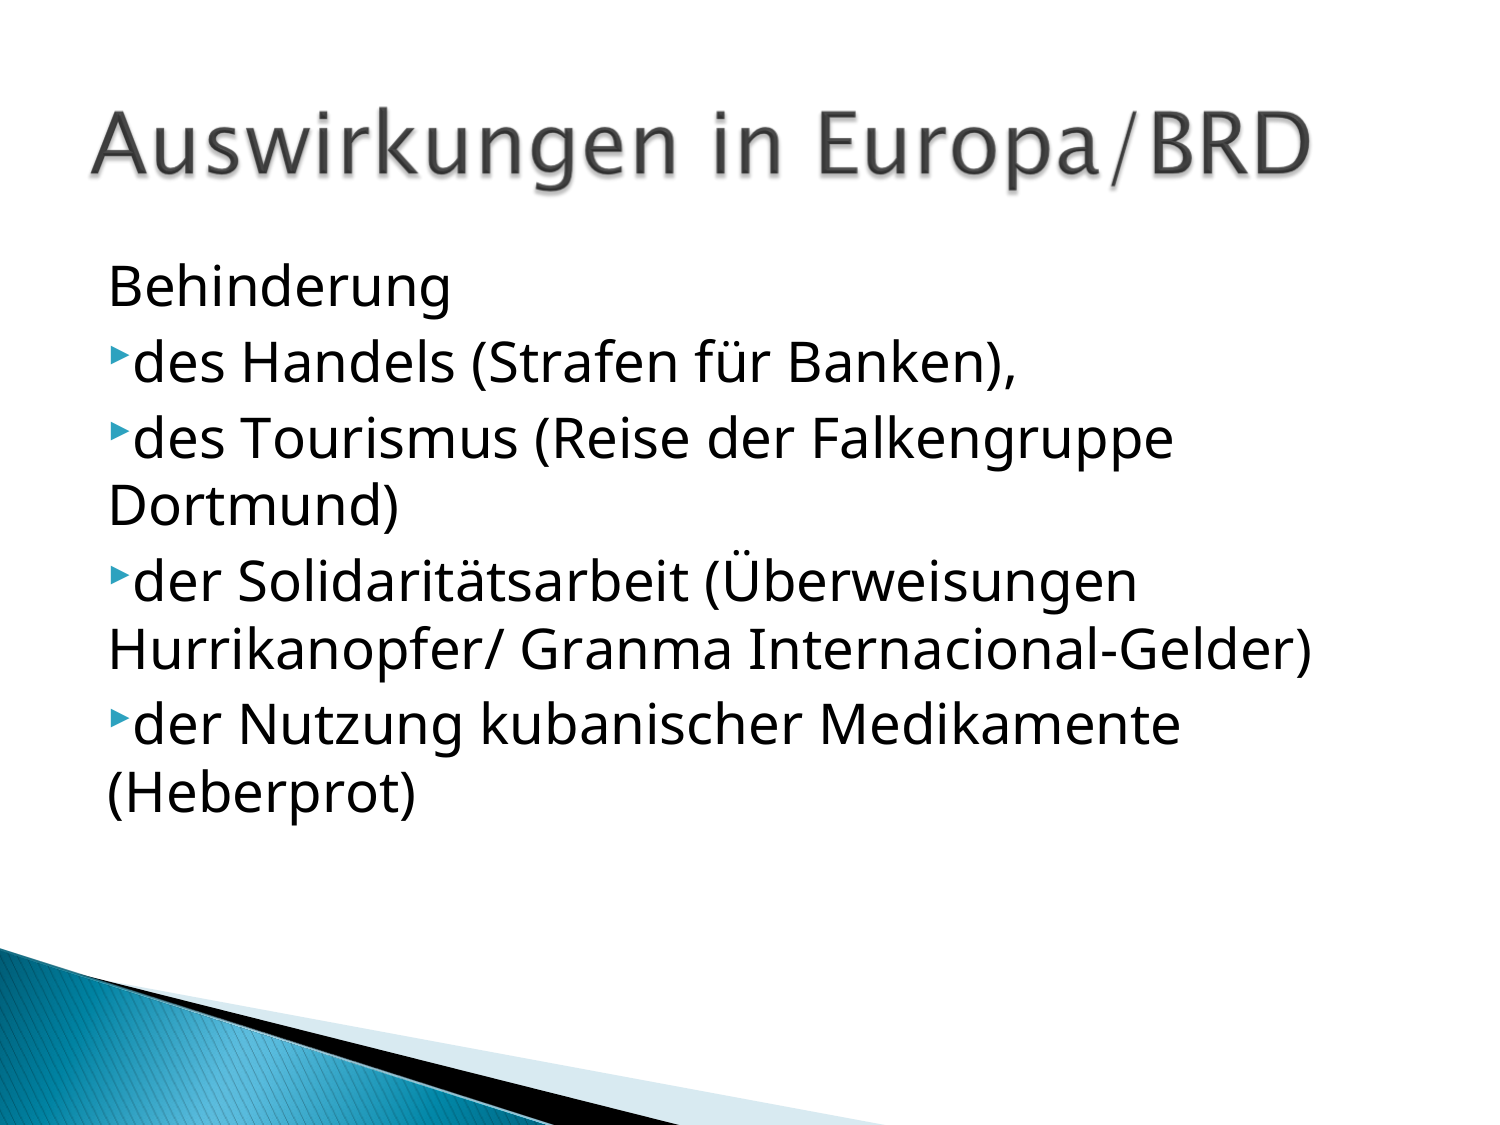

# Behinderung
des Handels (Strafen für Banken),
des Tourismus (Reise der Falkengruppe Dortmund)
der Solidaritätsarbeit (Überweisungen Hurrikanopfer/ Granma Internacional-Gelder)
der Nutzung kubanischer Medikamente (Heberprot)